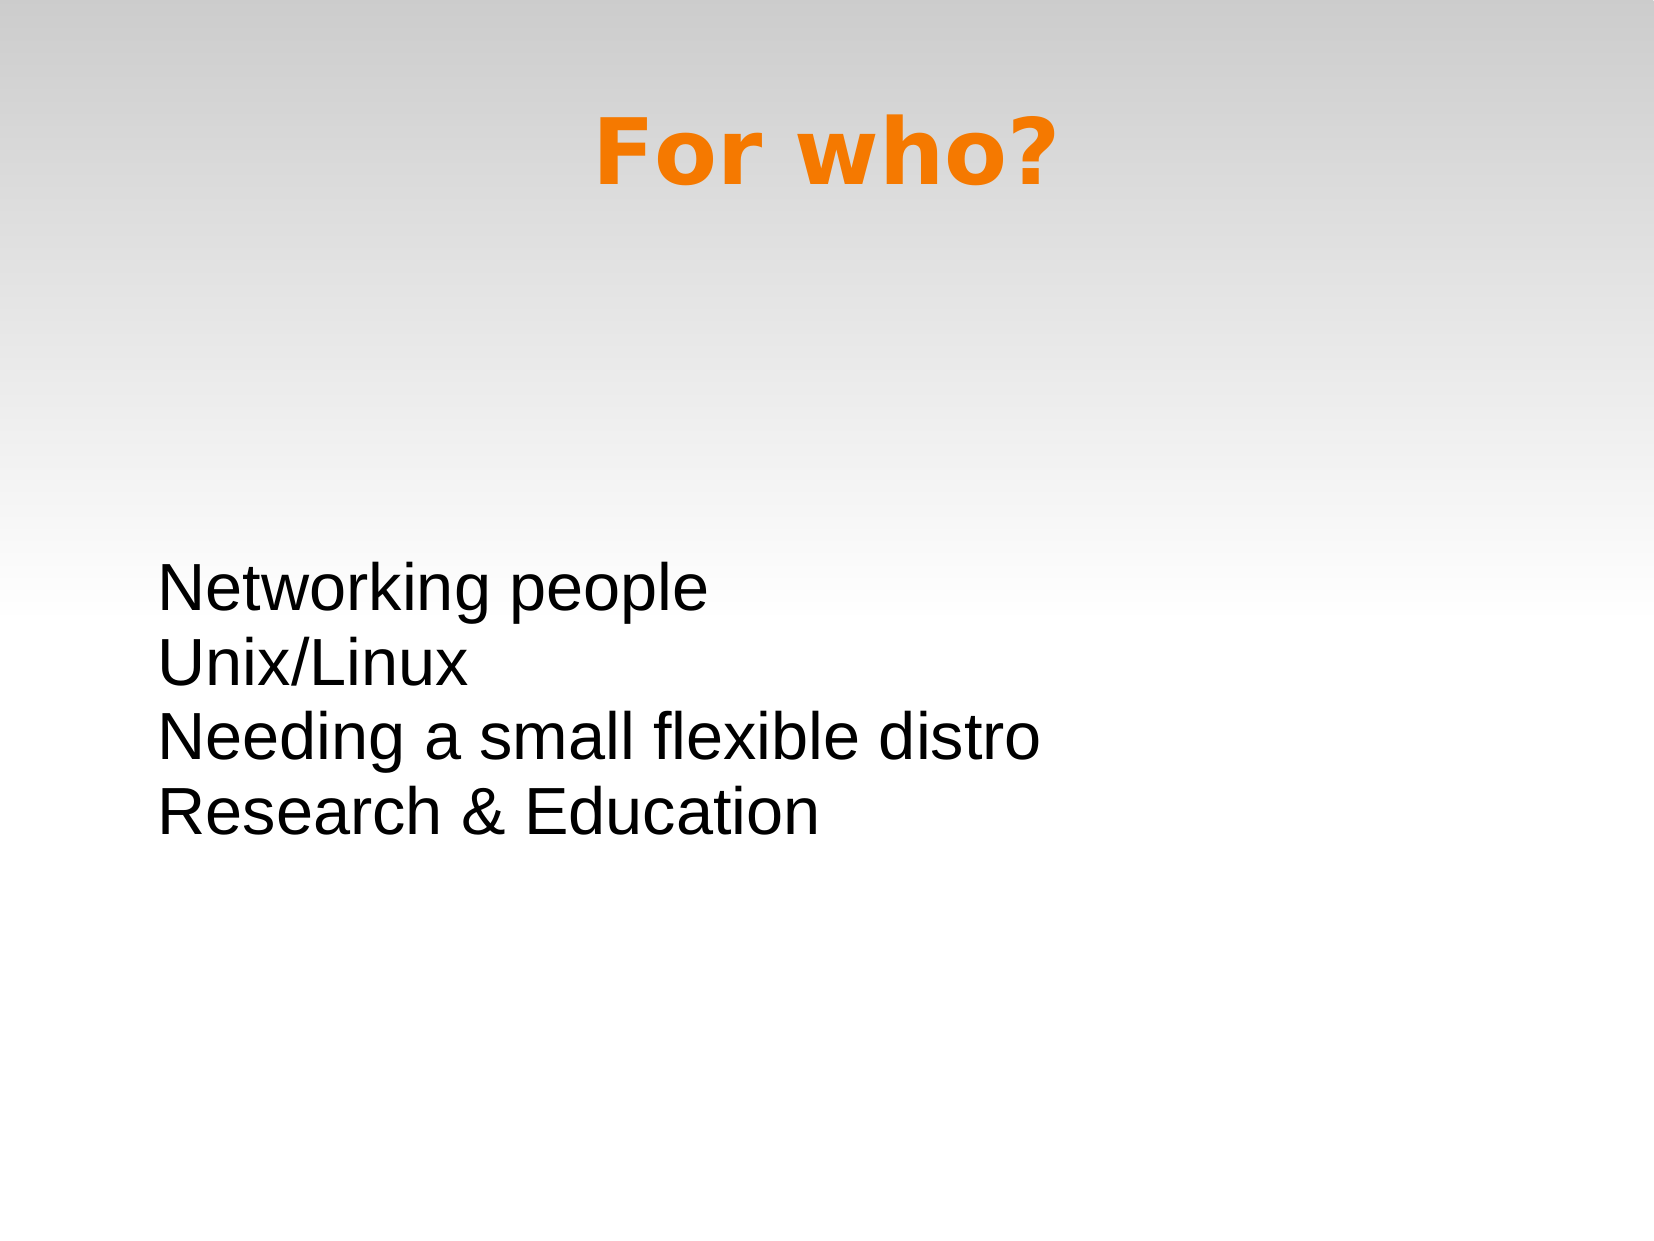

# For who?
	Networking people
	Unix/Linux
	Needing a small flexible distro
	Research & Education